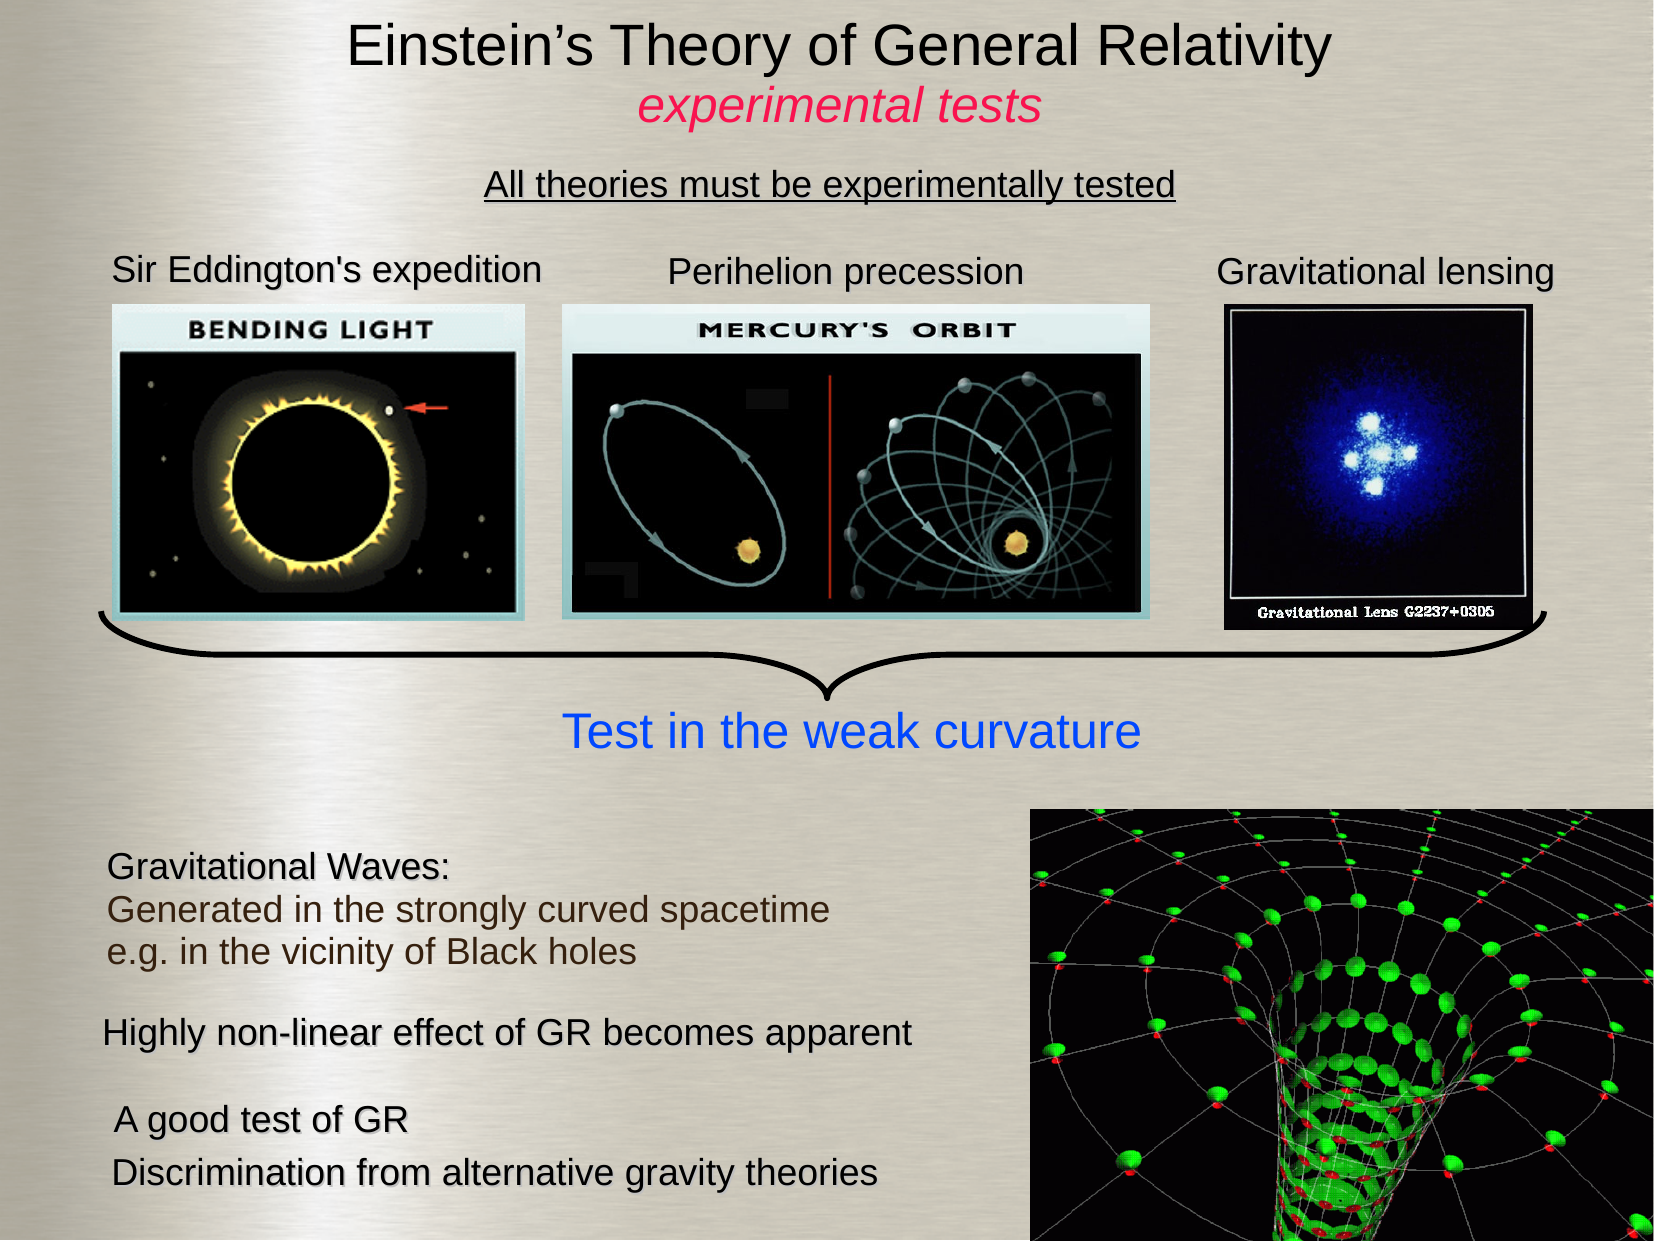

# Einstein’s Theory of General Relativity experimental tests
All theories must be experimentally tested
Sir Eddington's expedition
Gravitational lensing
Perihelion precession
Test in the weak curvature
Gravitational Waves:
Generated in the strongly curved spacetime
e.g. in the vicinity of Black holes
Highly non-linear effect of GR becomes apparent
A good test of GR
Discrimination from alternative gravity theories